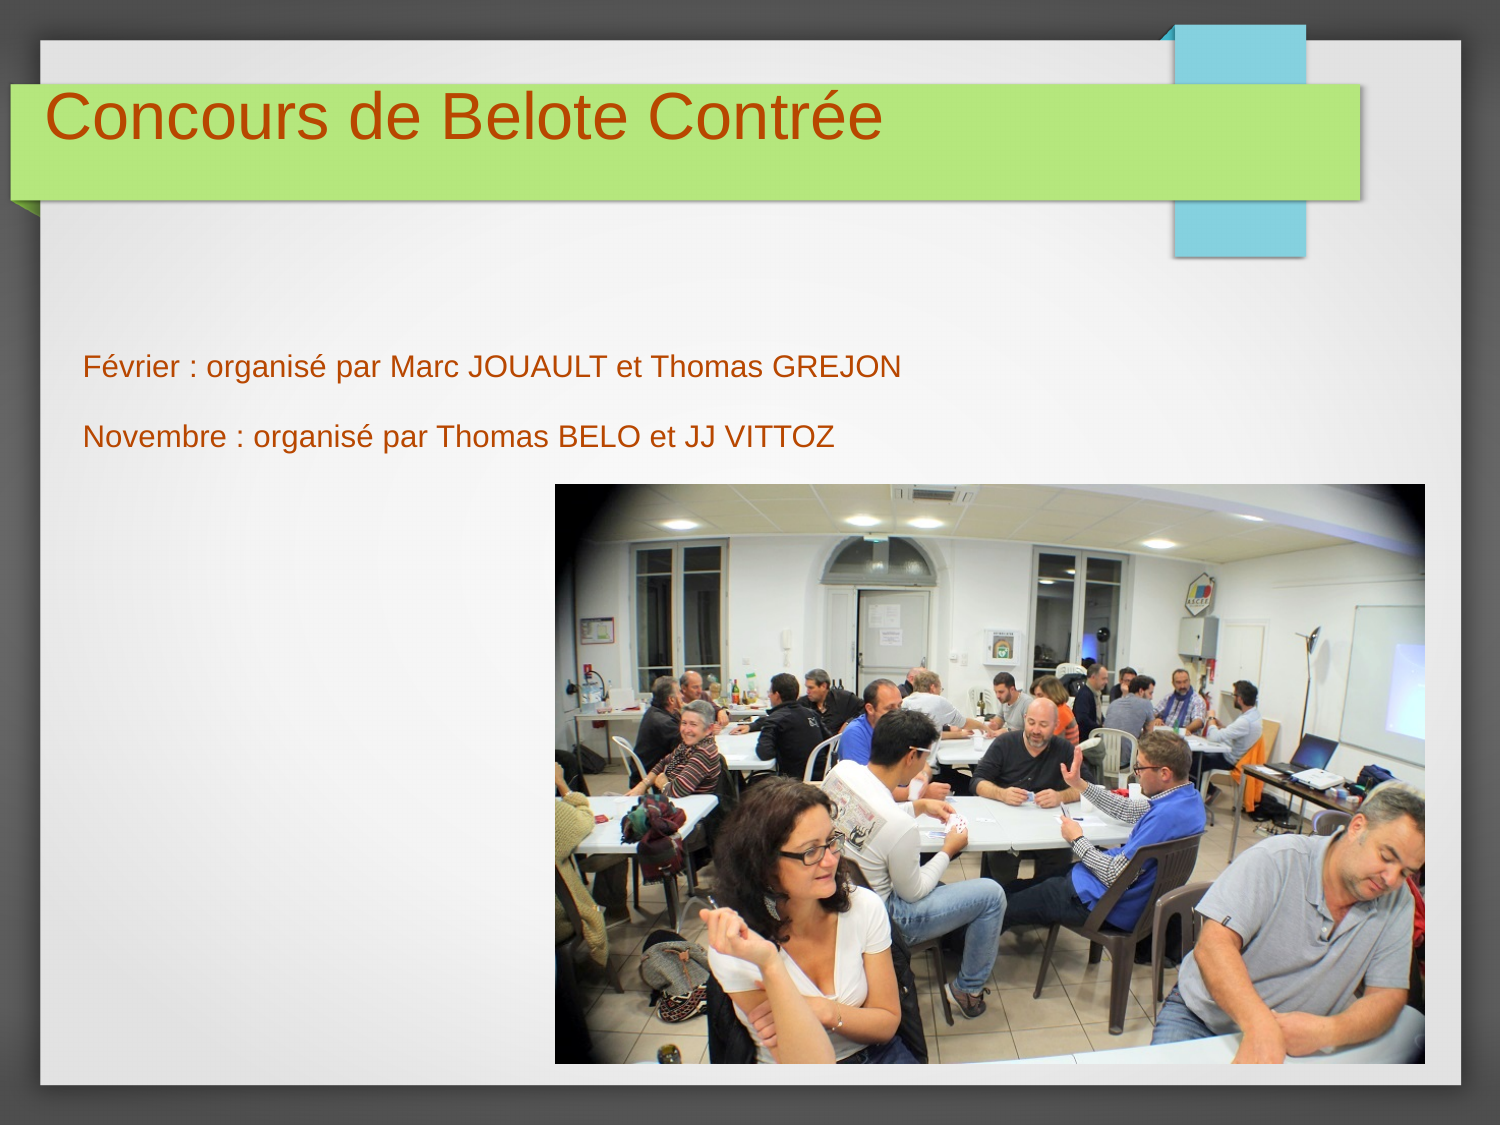

# Concours de Belote Contrée
Février : organisé par Marc JOUAULT et Thomas GREJON
Novembre : organisé par Thomas BELO et JJ VITTOZ